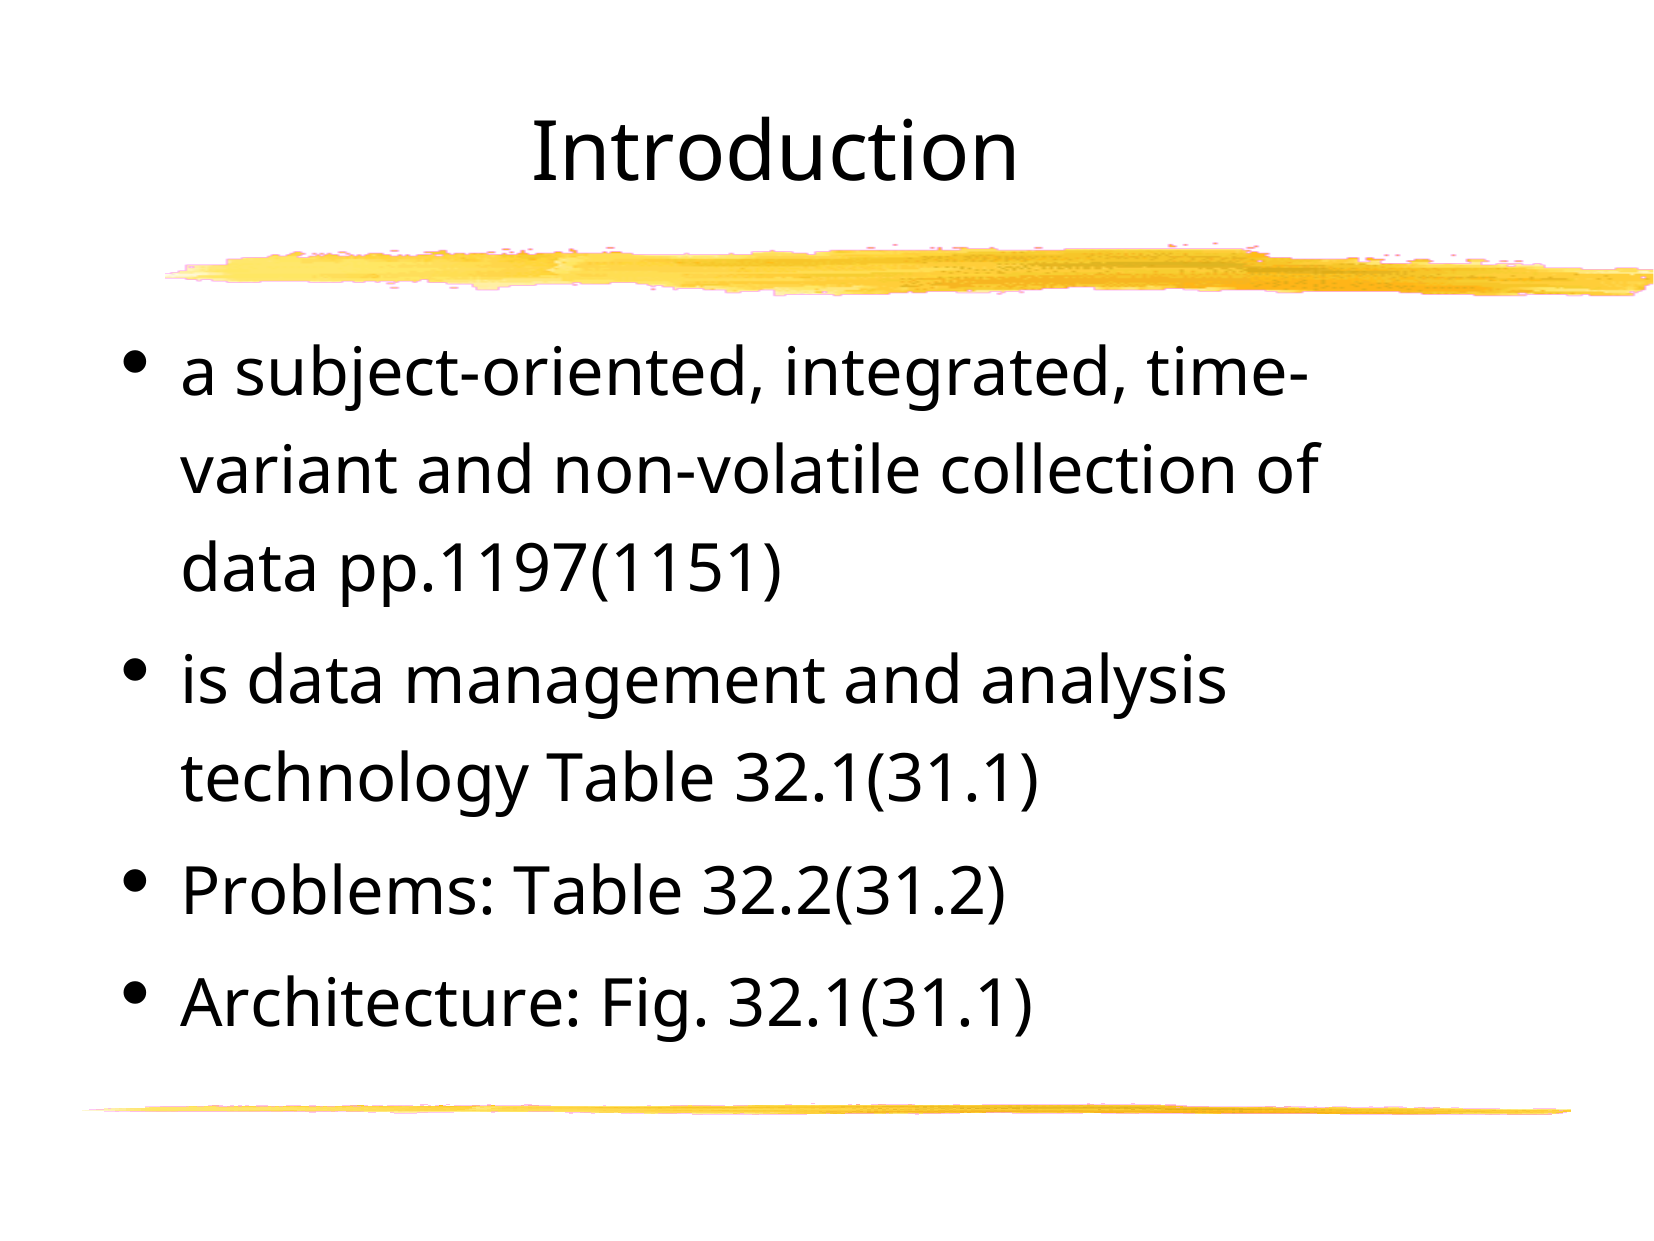

# Introduction
a subject-oriented, integrated, time-
variant and non-volatile collection of
data pp.1197(1151)
is data management and analysis
technology Table 32.1(31.1)
Problems: Table 32.2(31.2)
Architecture: Fig. 32.1(31.1)